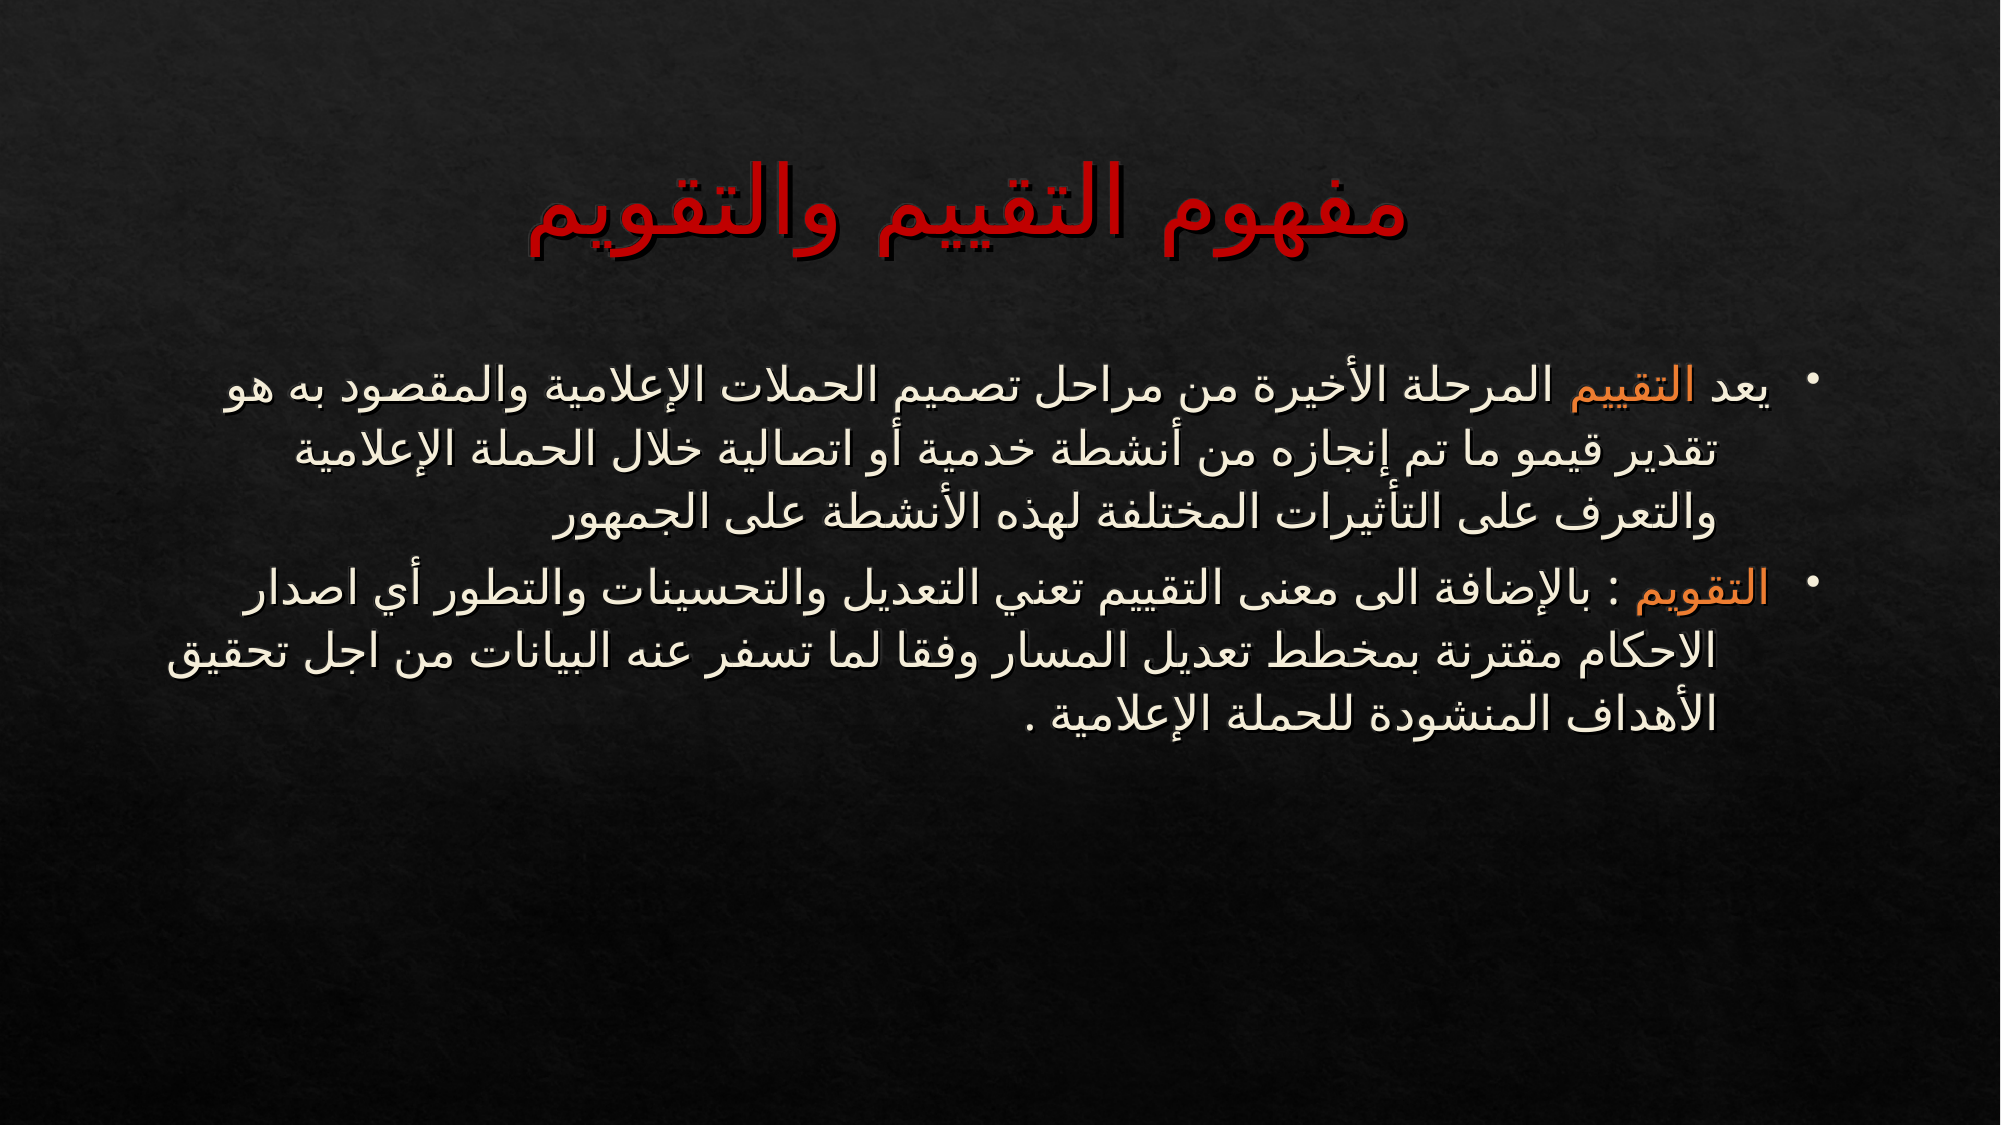

# مفهوم التقييم والتقويم
يعد التقييم المرحلة الأخيرة من مراحل تصميم الحملات الإعلامية والمقصود به هو تقدير قيمو ما تم إنجازه من أنشطة خدمية أو اتصالية خلال الحملة الإعلامية والتعرف على التأثيرات المختلفة لهذه الأنشطة على الجمهور
التقويم : بالإضافة الى معنى التقييم تعني التعديل والتحسينات والتطور أي اصدار الاحكام مقترنة بمخطط تعديل المسار وفقا لما تسفر عنه البيانات من اجل تحقيق الأهداف المنشودة للحملة الإعلامية .